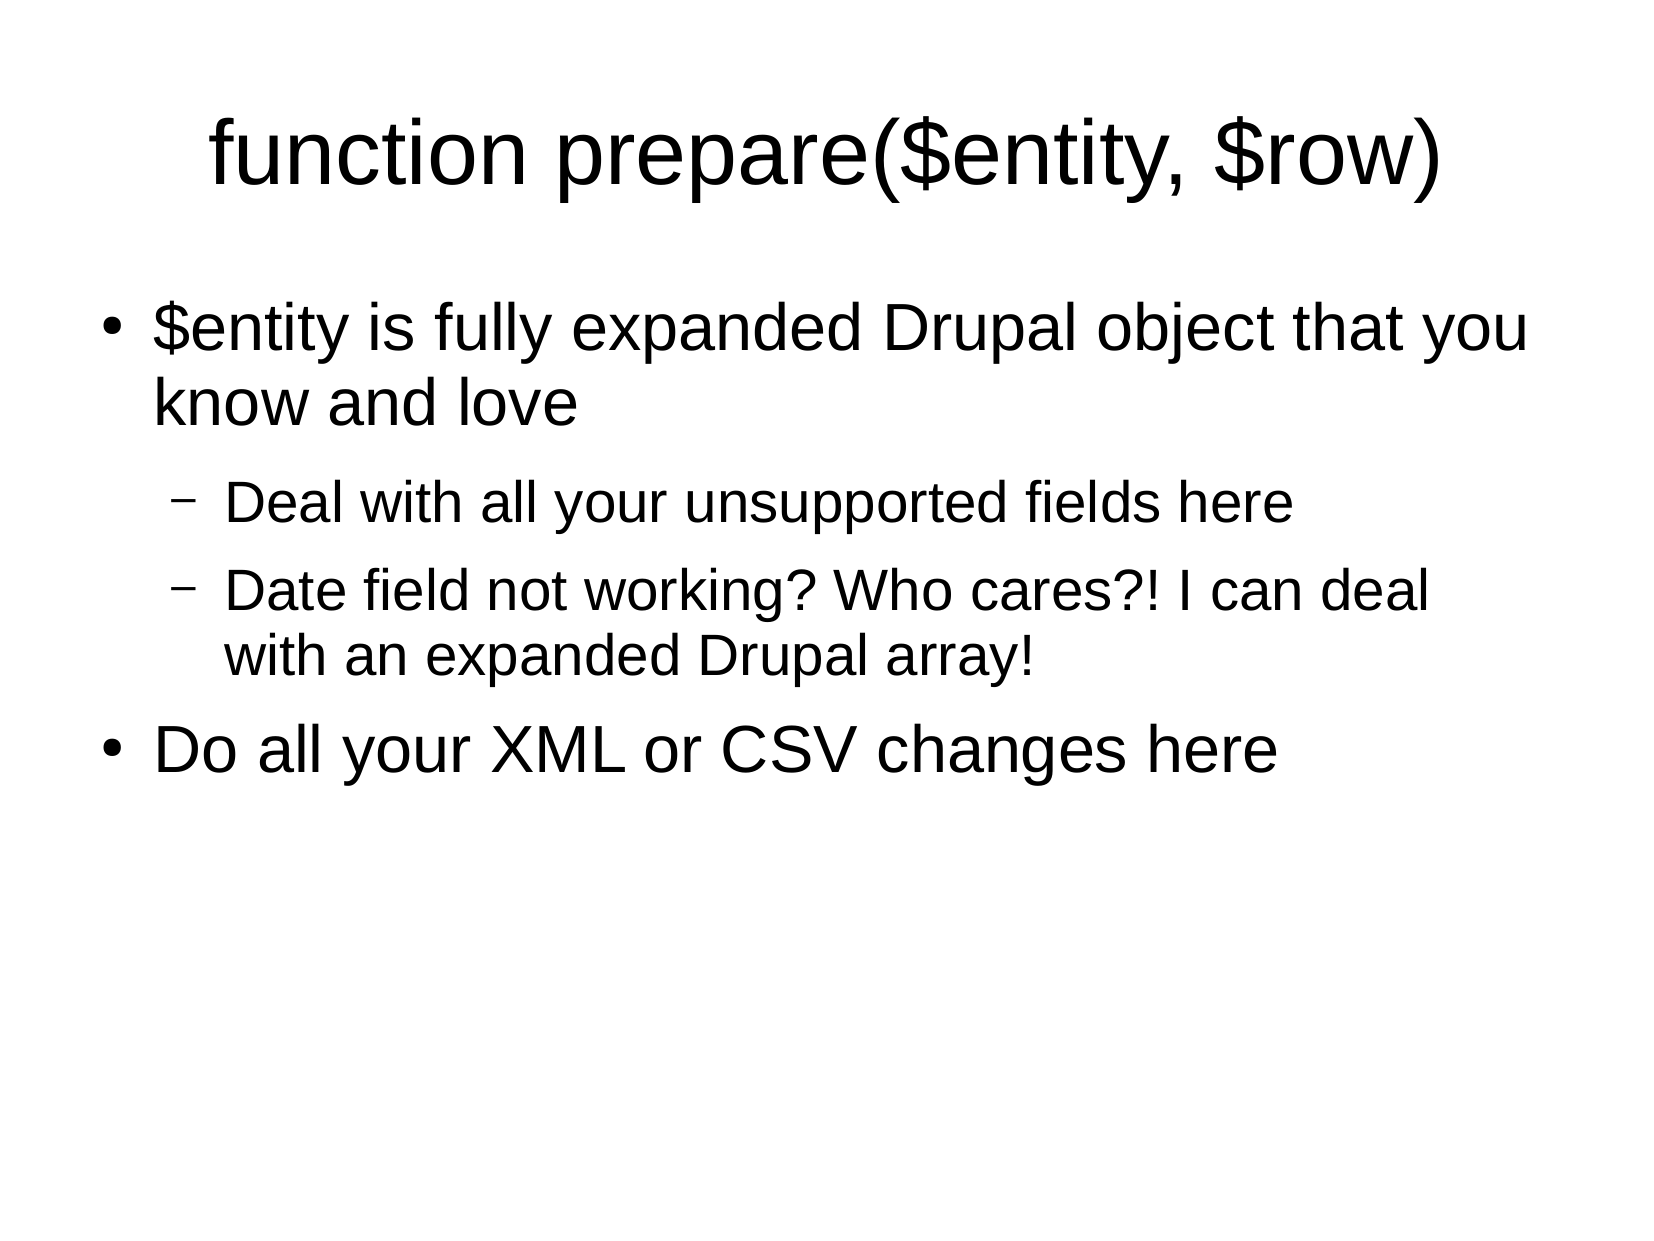

# function prepare($entity, $row)
$entity is fully expanded Drupal object that you know and love
Deal with all your unsupported fields here
Date field not working? Who cares?! I can deal with an expanded Drupal array!
Do all your XML or CSV changes here